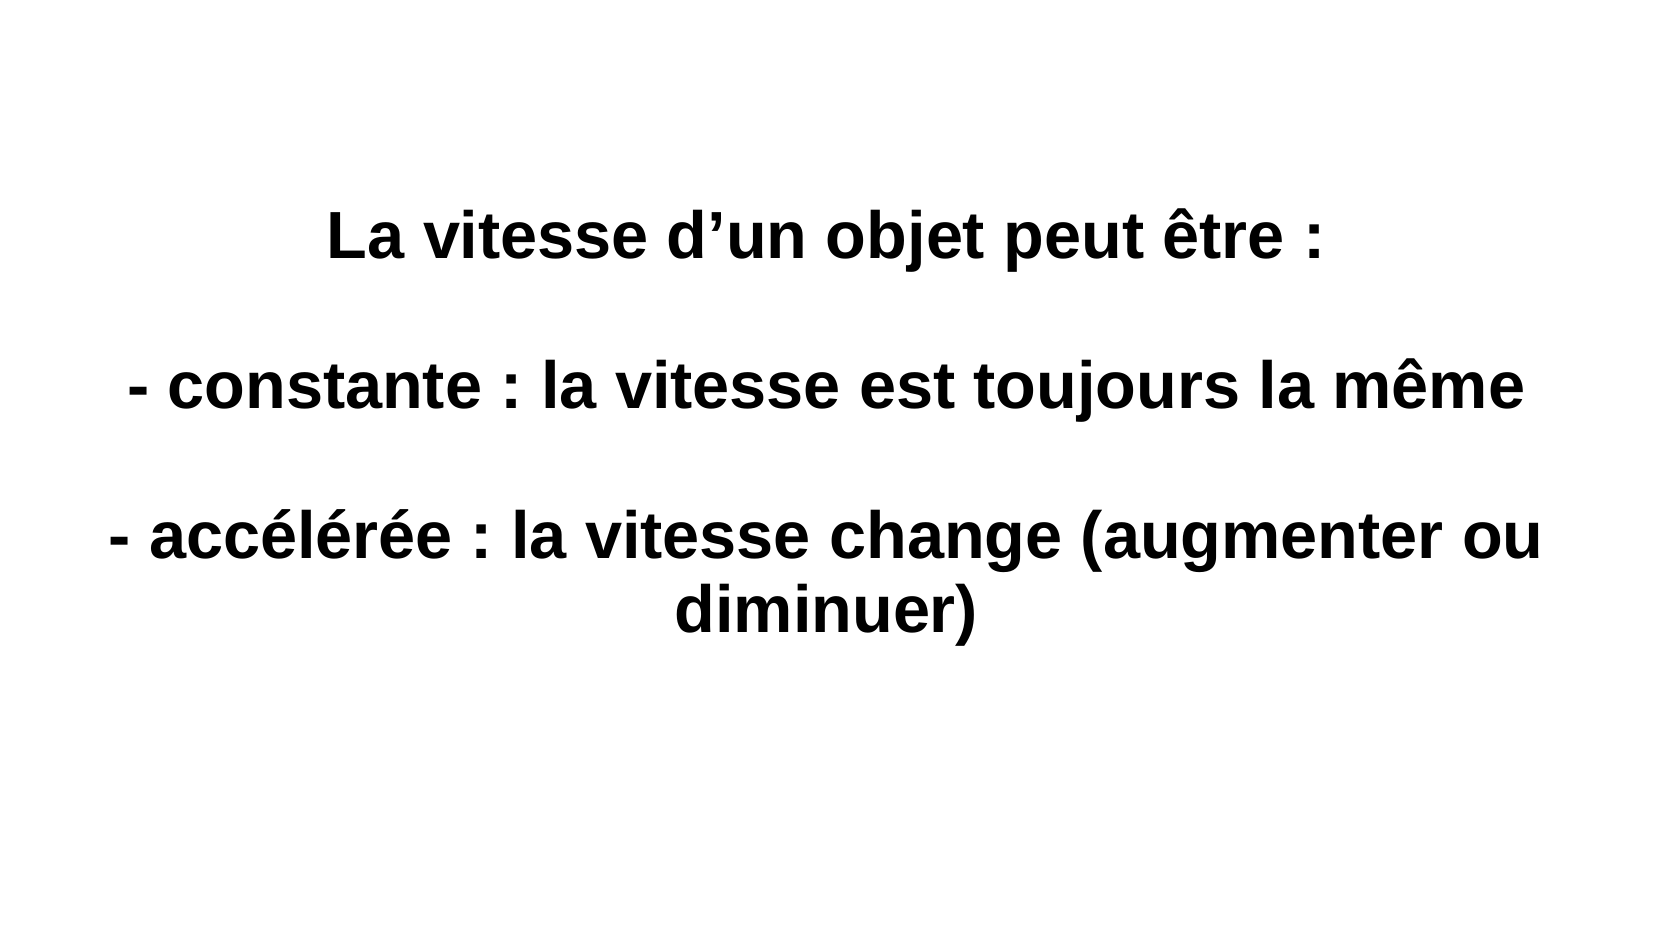

# La vitesse d’un objet peut être :
- constante : la vitesse est toujours la même
- accélérée : la vitesse change (augmenter ou diminuer)